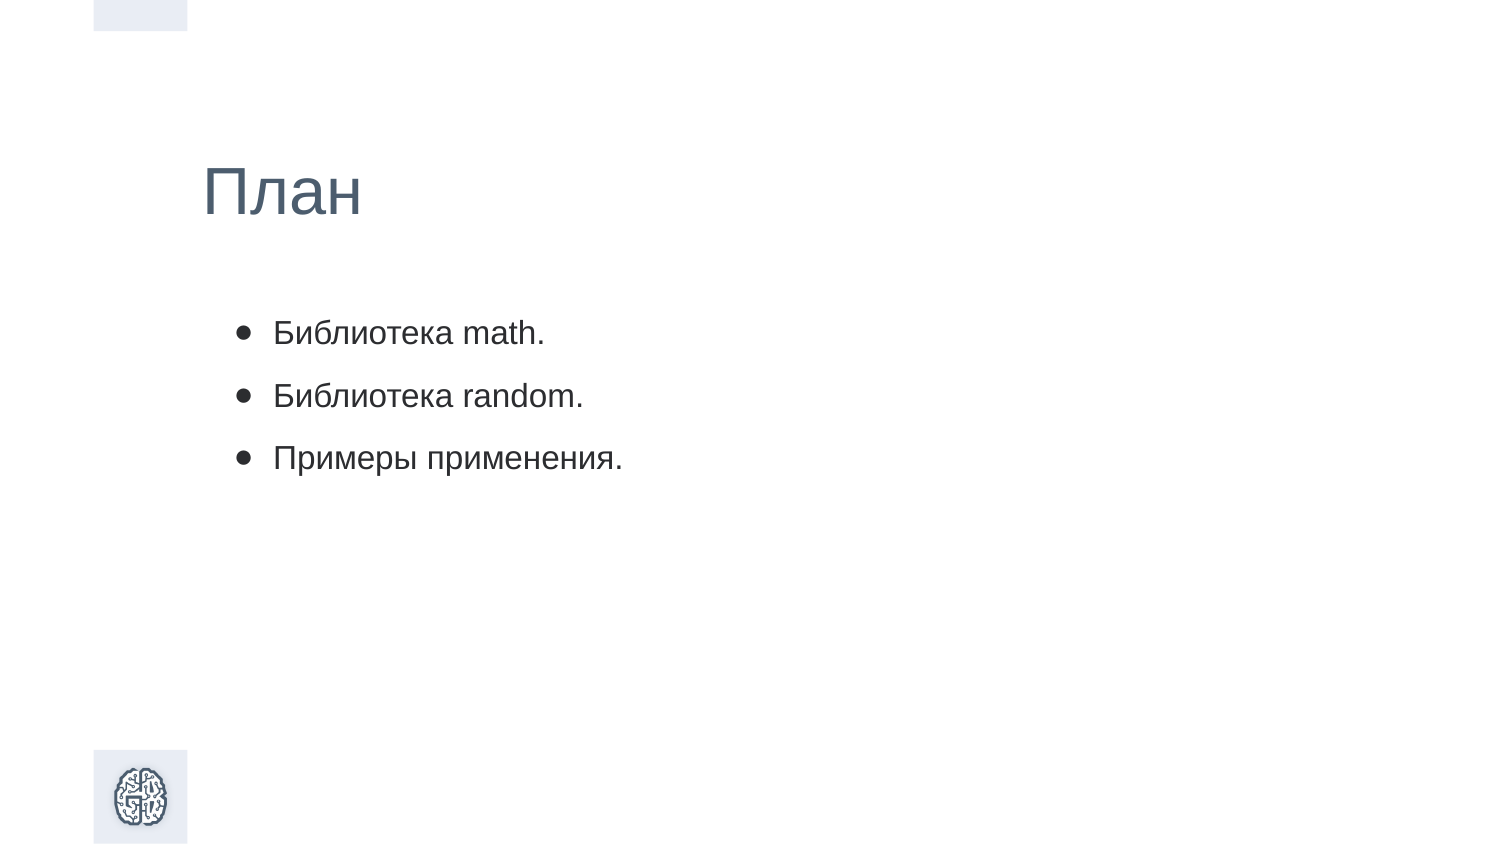

План
Библиотека math.
Библиотека random.
Примеры применения.